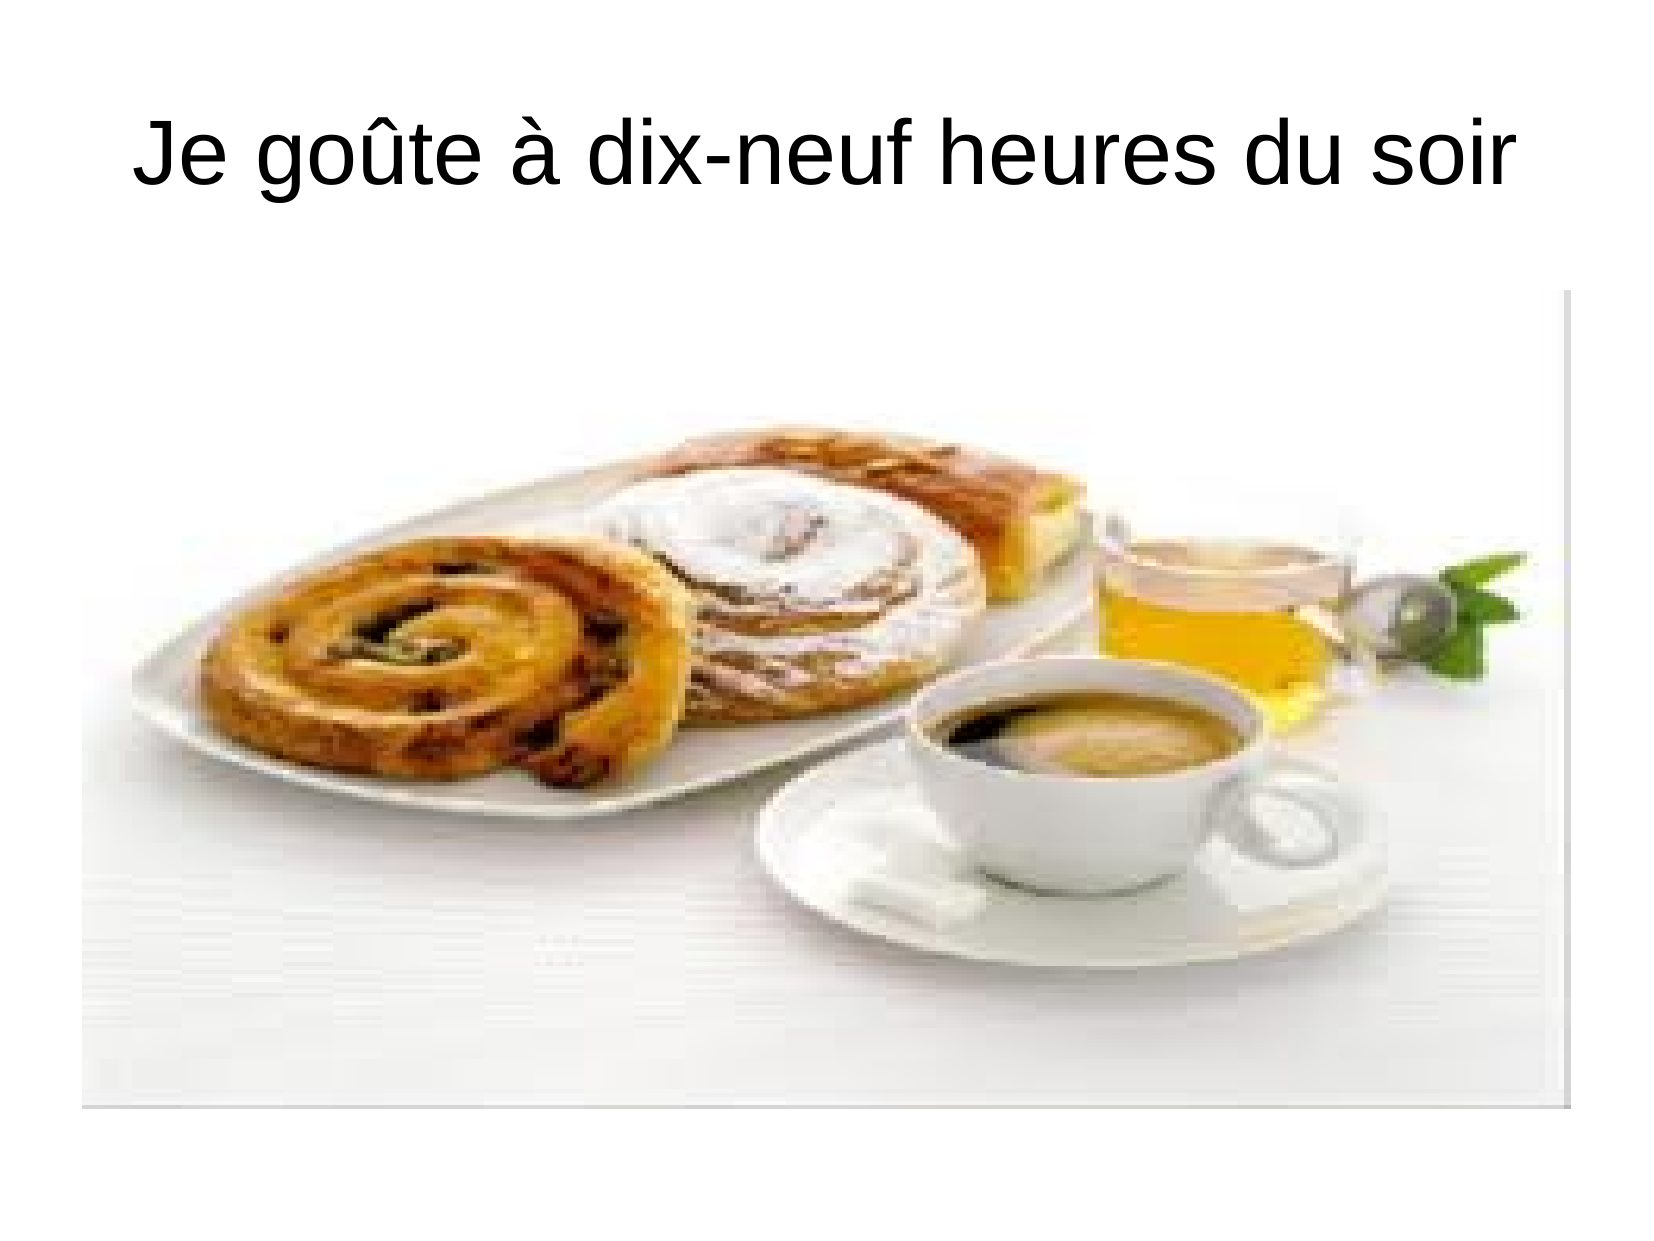

Je fais les devoirs
# Je goûte à dix-neuf heures du soir
s
Je fais les devoirs